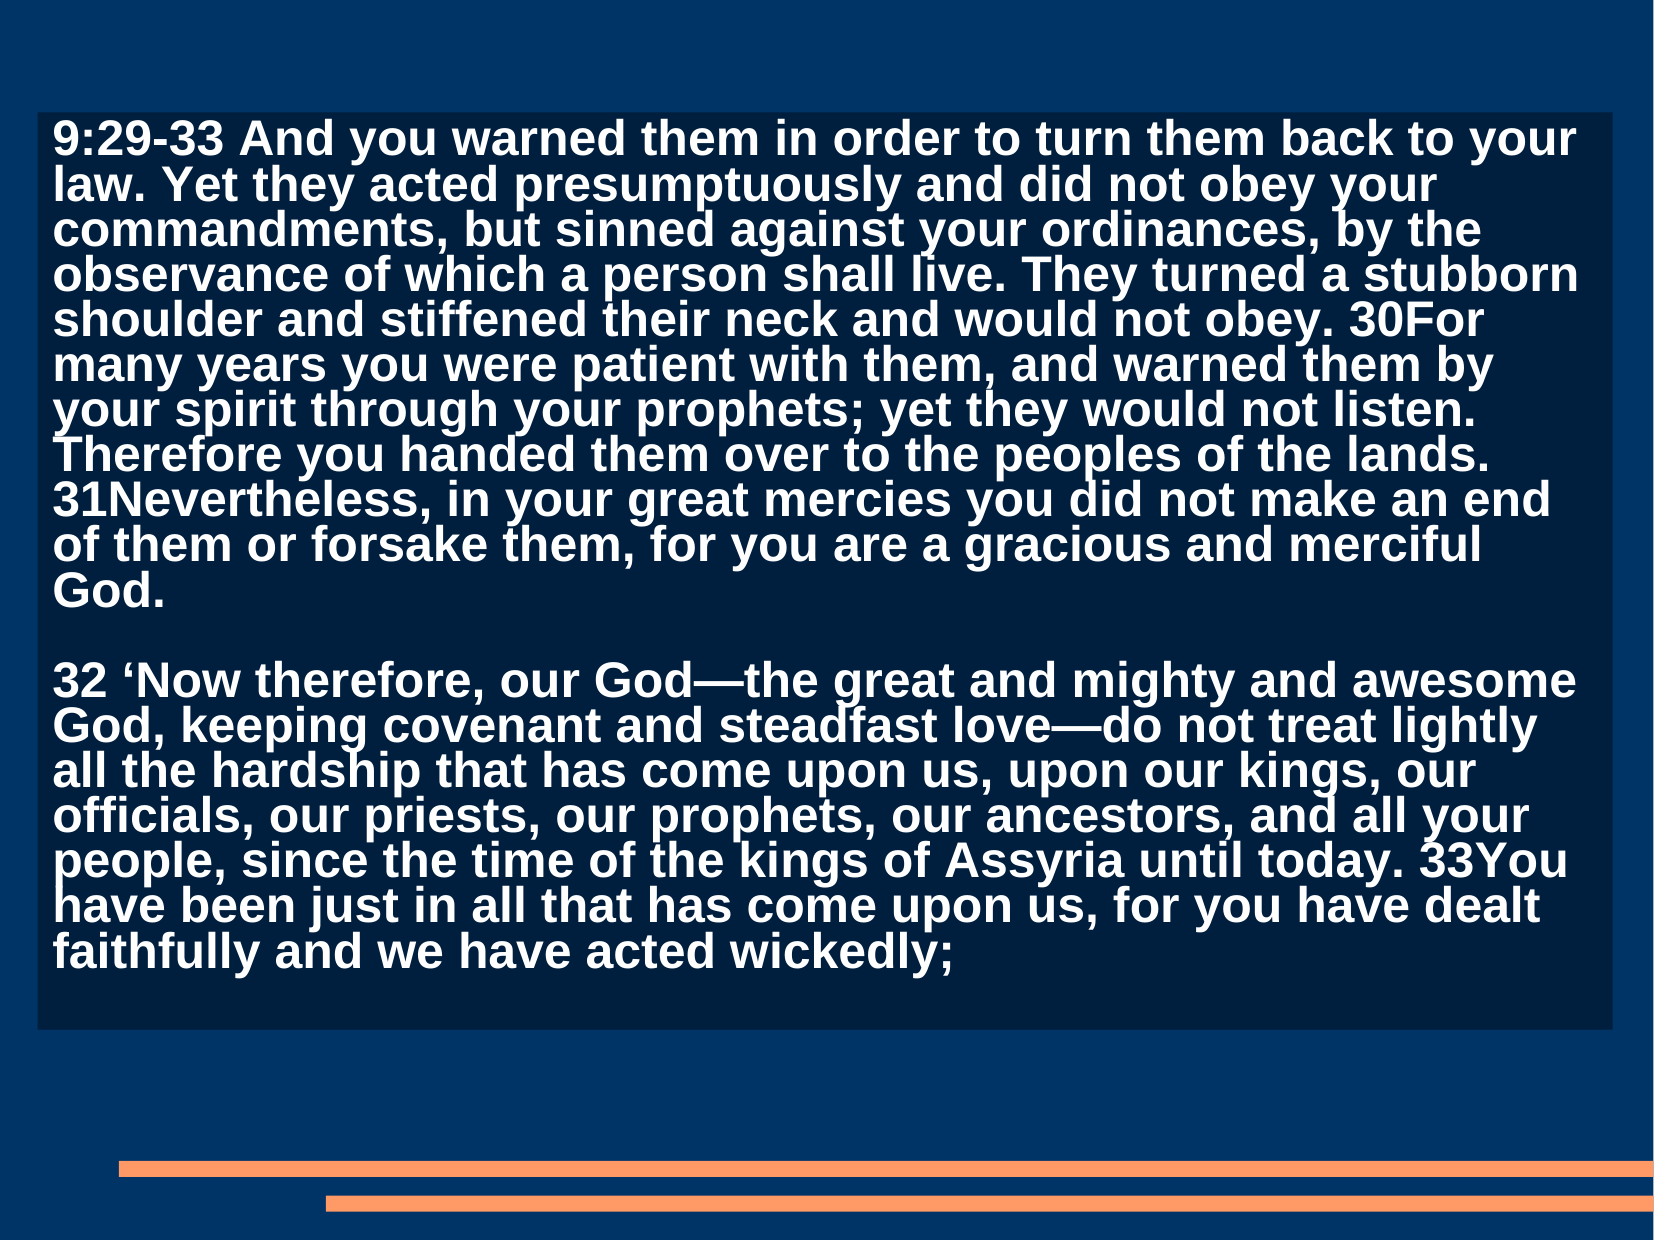

9:29-33 And you warned them in order to turn them back to your law. Yet they acted presumptuously and did not obey your commandments, but sinned against your ordinances, by the observance of which a person shall live. They turned a stubborn shoulder and stiffened their neck and would not obey. 30For many years you were patient with them, and warned them by your spirit through your prophets; yet they would not listen. Therefore you handed them over to the peoples of the lands. 31Nevertheless, in your great mercies you did not make an end of them or forsake them, for you are a gracious and merciful God.
32 ‘Now therefore, our God—the great and mighty and awesome God, keeping covenant and steadfast love—do not treat lightly all the hardship that has come upon us, upon our kings, our officials, our priests, our prophets, our ancestors, and all your people, since the time of the kings of Assyria until today. 33You have been just in all that has come upon us, for you have dealt faithfully and we have acted wickedly;